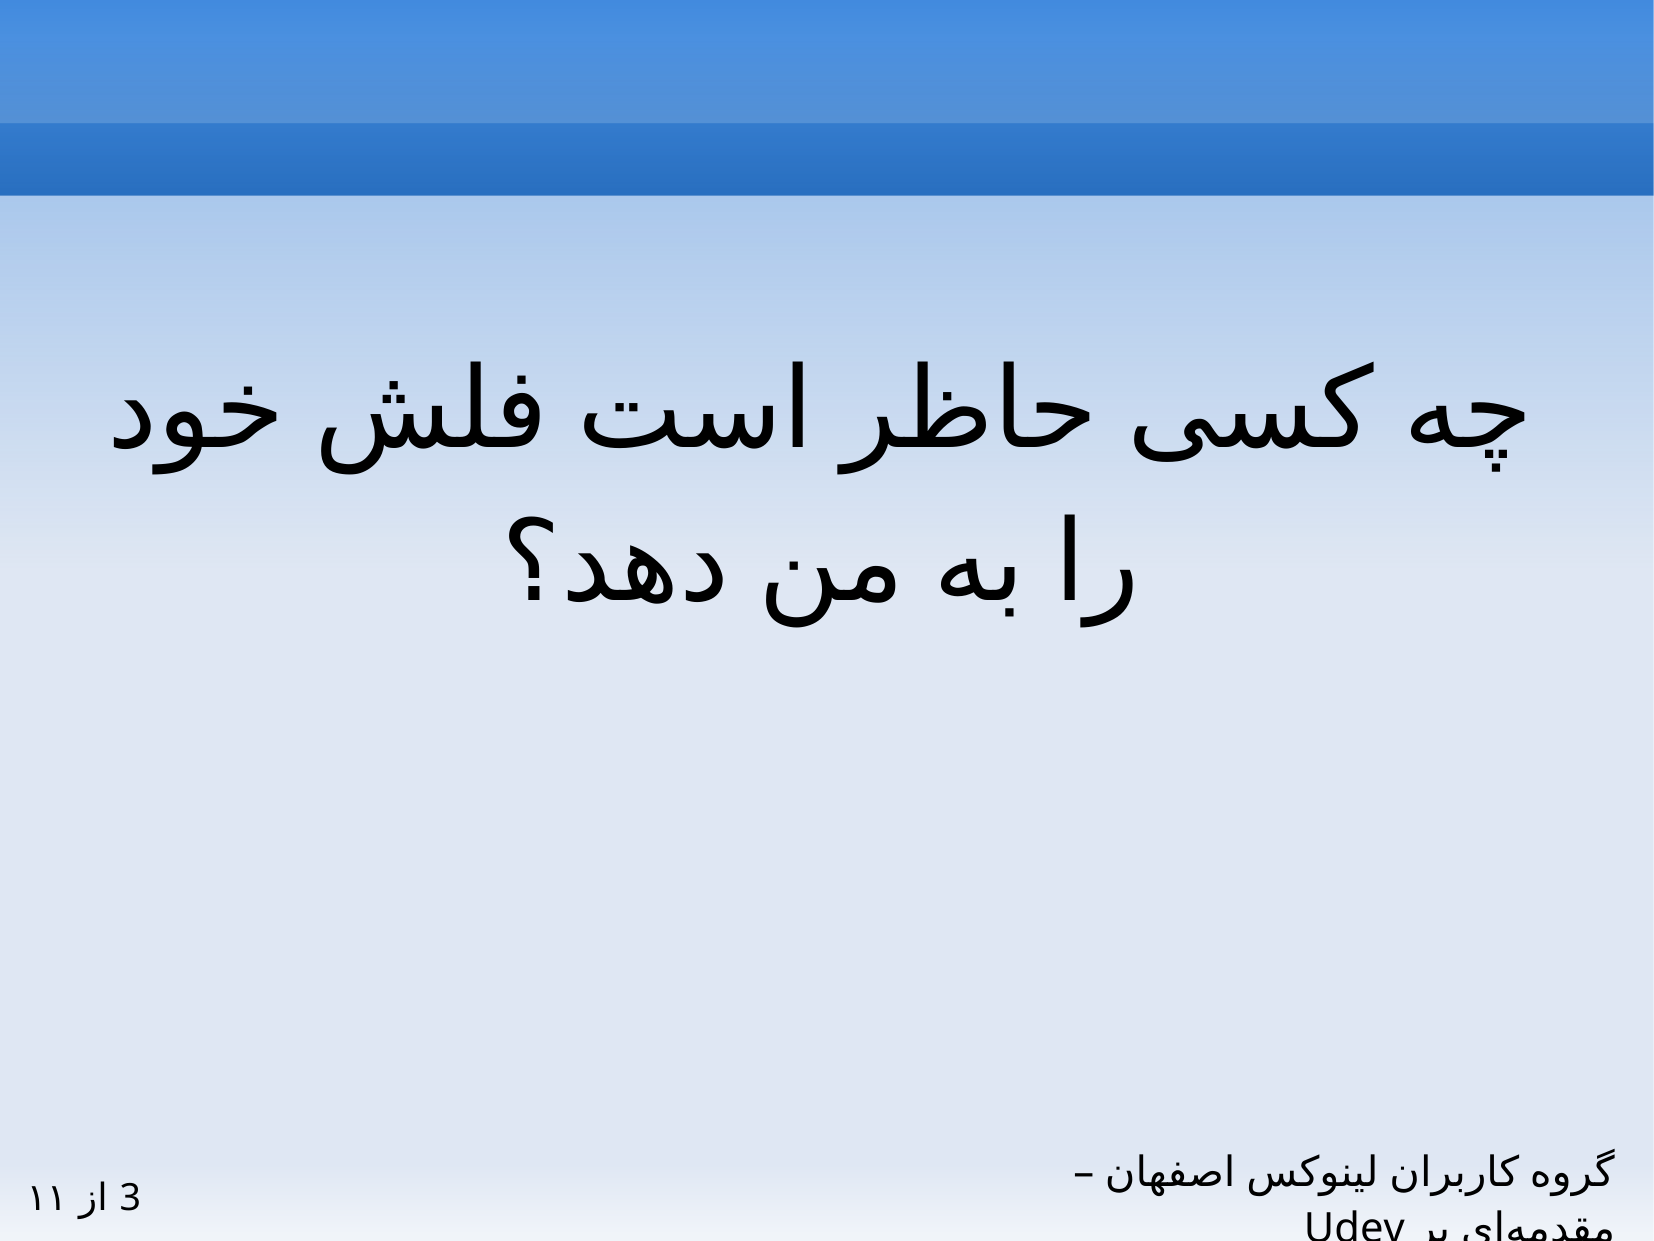

# چه کسی حاظر است فلش خود را به من دهد؟
گروه کاربران لینوکس اصفهان – مقدمه‌ای بر Udev
3 از ۱۱